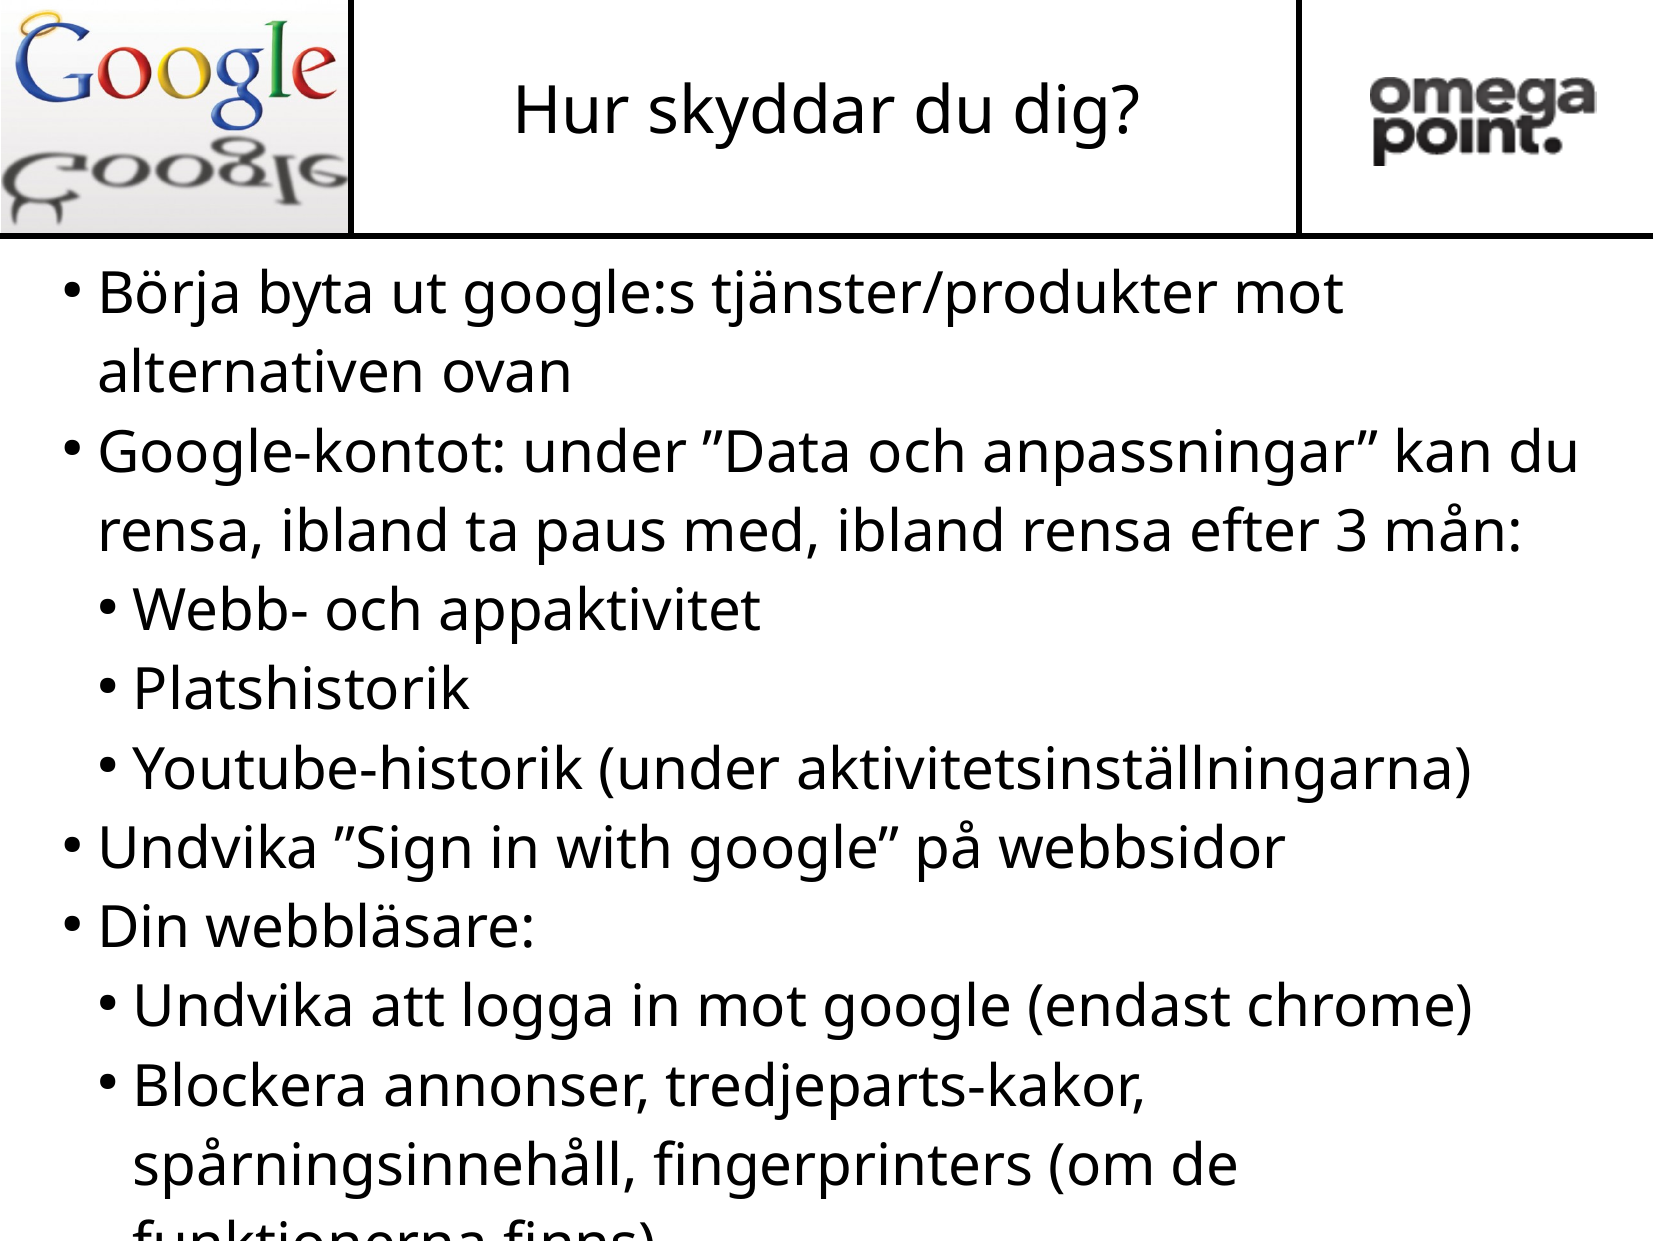

Hur skyddar du dig?
Börja byta ut google:s tjänster/produkter mot alternativen ovan
Google-kontot: under ”Data och anpassningar” kan du rensa, ibland ta paus med, ibland rensa efter 3 mån:
Webb- och appaktivitet
Platshistorik
Youtube-historik (under aktivitetsinställningarna)
Undvika ”Sign in with google” på webbsidor
Din webbläsare:
Undvika att logga in mot google (endast chrome)
Blockera annonser, tredjeparts-kakor, spårningsinnehåll, fingerprinters (om de funktionerna finns)
Kör incognito/privat (sparar ej historik)
Obfuscators plugins: TrackMeNot, AdNauseam, Go Rando